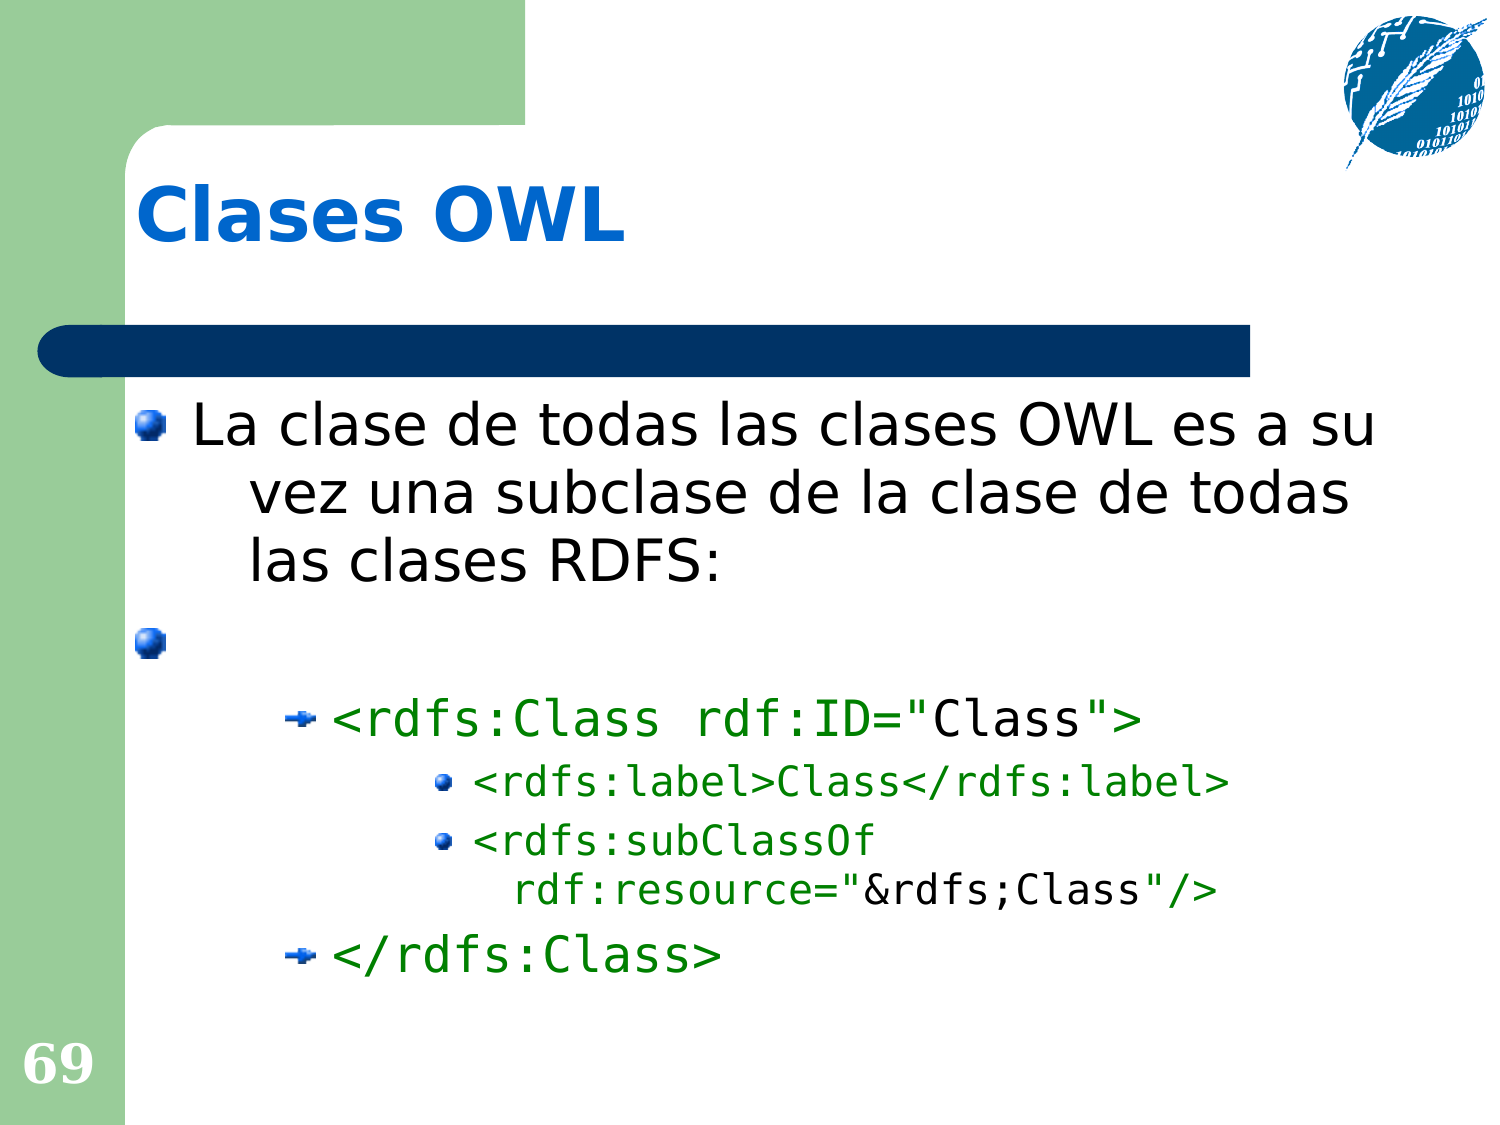

# Clases OWL
La clase de todas las clases OWL es a su vez una subclase de la clase de todas las clases RDFS:
<rdfs:Class rdf:ID="Class">
<rdfs:label>Class</rdfs:label>
<rdfs:subClassOf rdf:resource="&rdfs;Class"/>
</rdfs:Class>
69